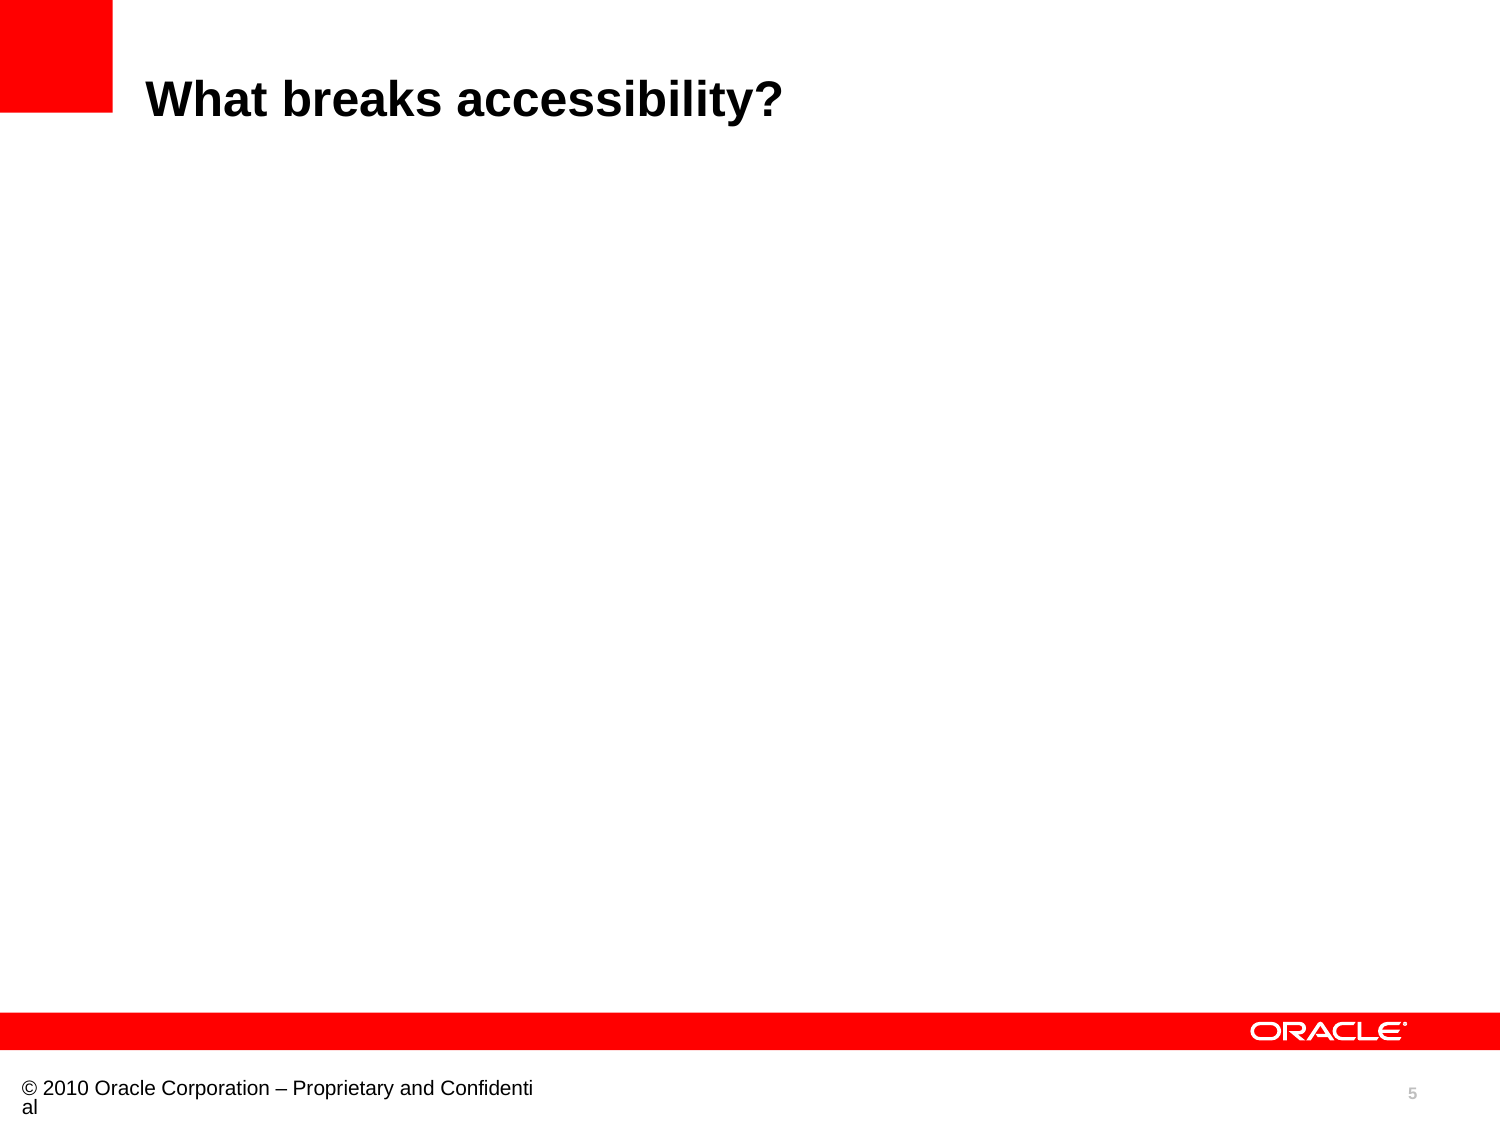

# What breaks accessibility?
© 2010 Oracle Corporation – Proprietary and Confidential